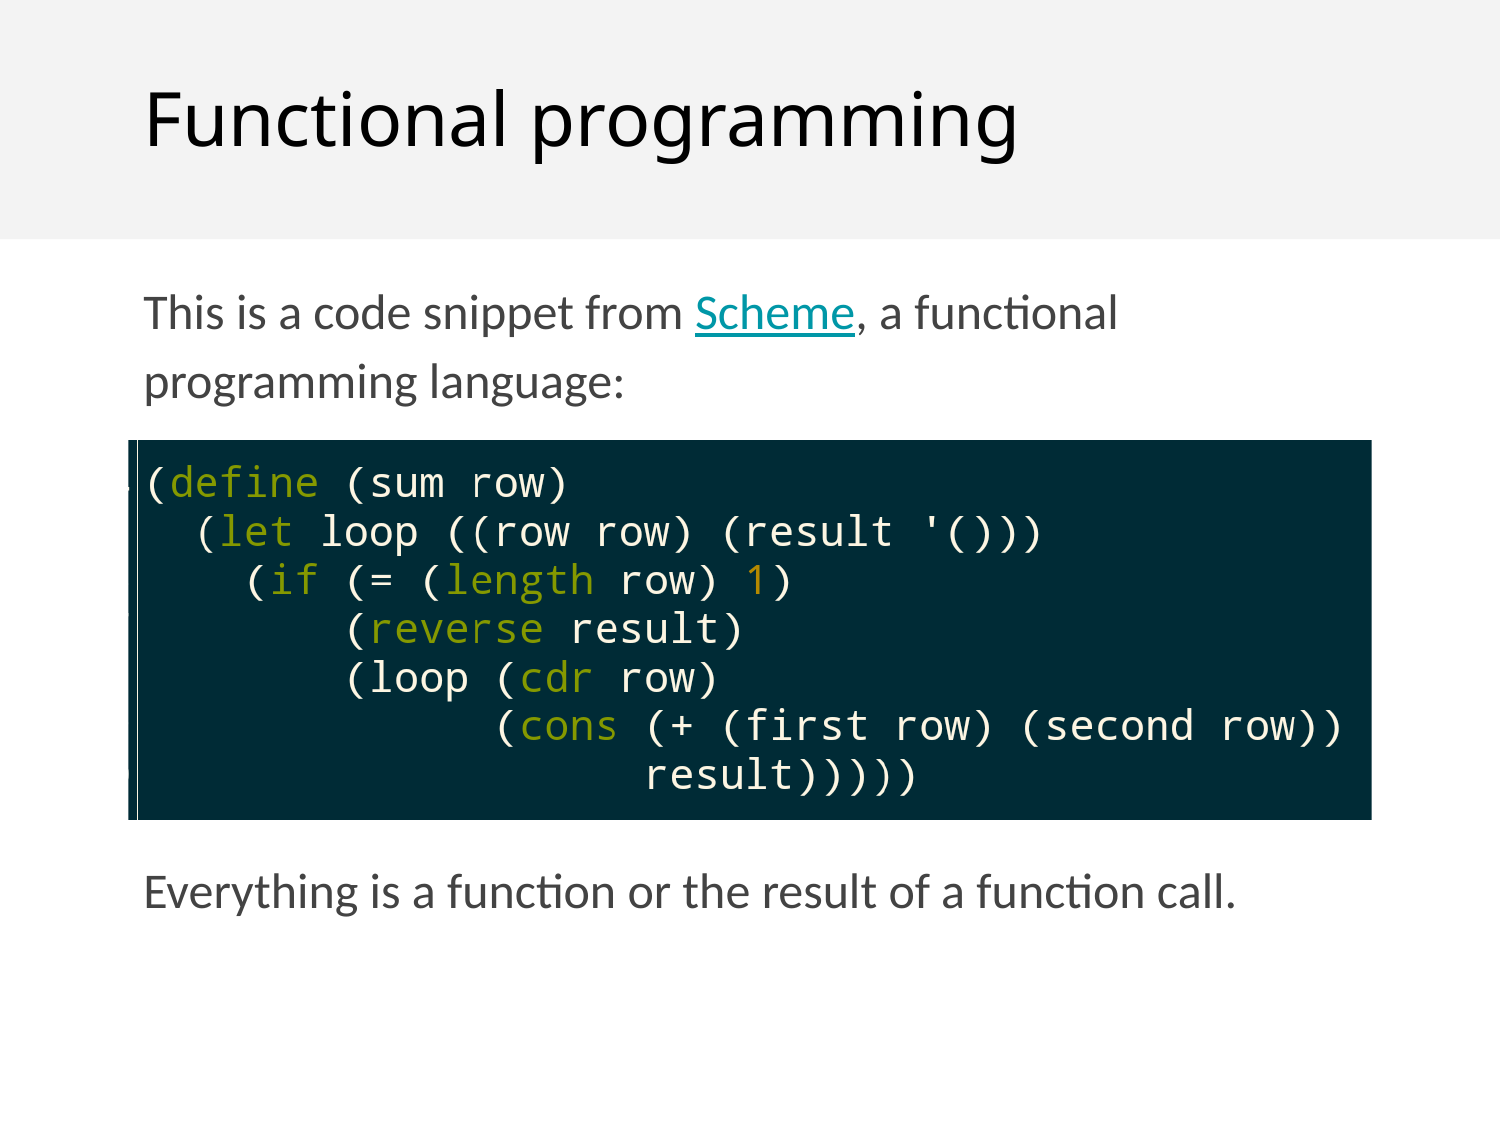

# Functional programming
This is a code snippet from Scheme, a functional programming language:
Everything is a function or the result of a function call.